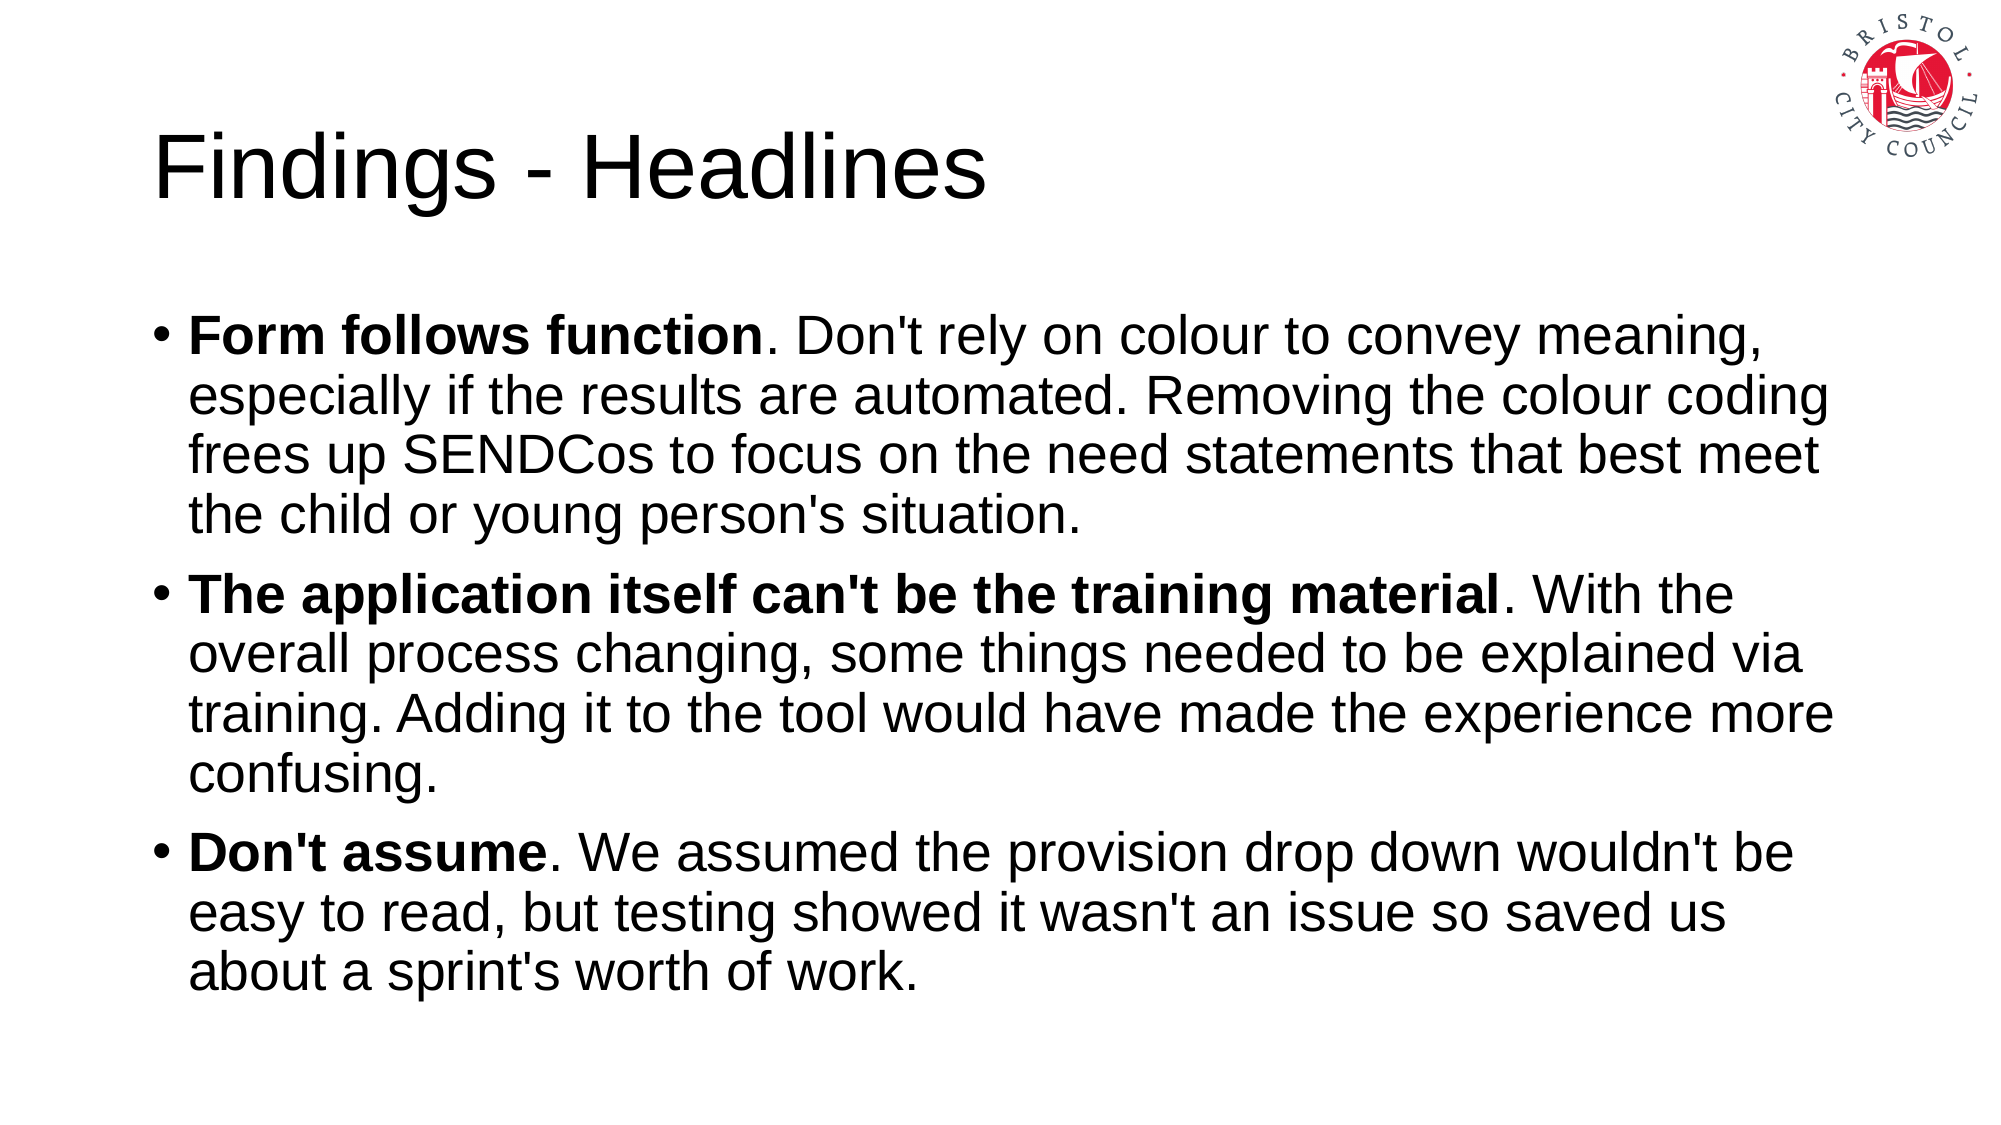

# Findings - Headlines
Form follows function. Don't rely on colour to convey meaning, especially if the results are automated. Removing the colour coding frees up SENDCos to focus on the need statements that best meet the child or young person's situation.
The application itself can't be the training material. With the overall process changing, some things needed to be explained via training. Adding it to the tool would have made the experience more confusing.
Don't assume. We assumed the provision drop down wouldn't be easy to read, but testing showed it wasn't an issue so saved us about a sprint's worth of work.